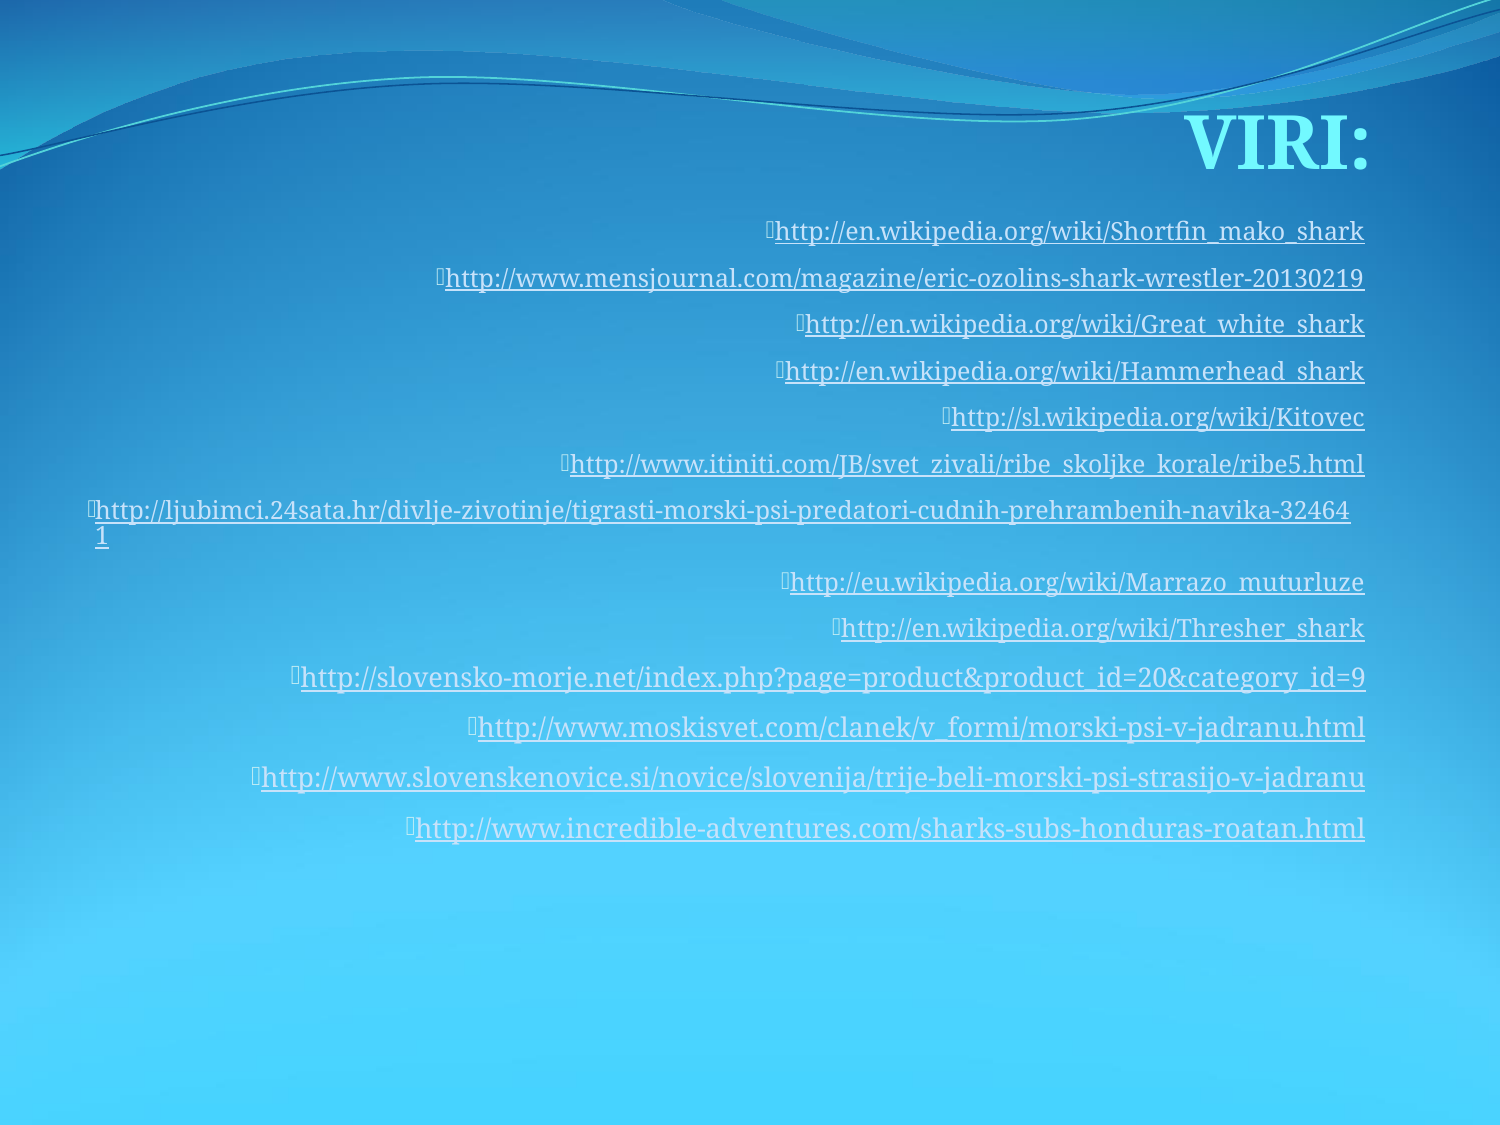

# VIRI:
http://en.wikipedia.org/wiki/Shortfin_mako_shark
http://www.mensjournal.com/magazine/eric-ozolins-shark-wrestler-20130219
http://en.wikipedia.org/wiki/Great_white_shark
http://en.wikipedia.org/wiki/Hammerhead_shark
http://sl.wikipedia.org/wiki/Kitovec
http://www.itiniti.com/JB/svet_zivali/ribe_skoljke_korale/ribe5.html
http://ljubimci.24sata.hr/divlje-zivotinje/tigrasti-morski-psi-predatori-cudnih-prehrambenih-navika-324641
http://eu.wikipedia.org/wiki/Marrazo_muturluze
http://en.wikipedia.org/wiki/Thresher_shark
http://slovensko-morje.net/index.php?page=product&product_id=20&category_id=9
http://www.moskisvet.com/clanek/v_formi/morski-psi-v-jadranu.html
http://www.slovenskenovice.si/novice/slovenija/trije-beli-morski-psi-strasijo-v-jadranu
http://www.incredible-adventures.com/sharks-subs-honduras-roatan.html